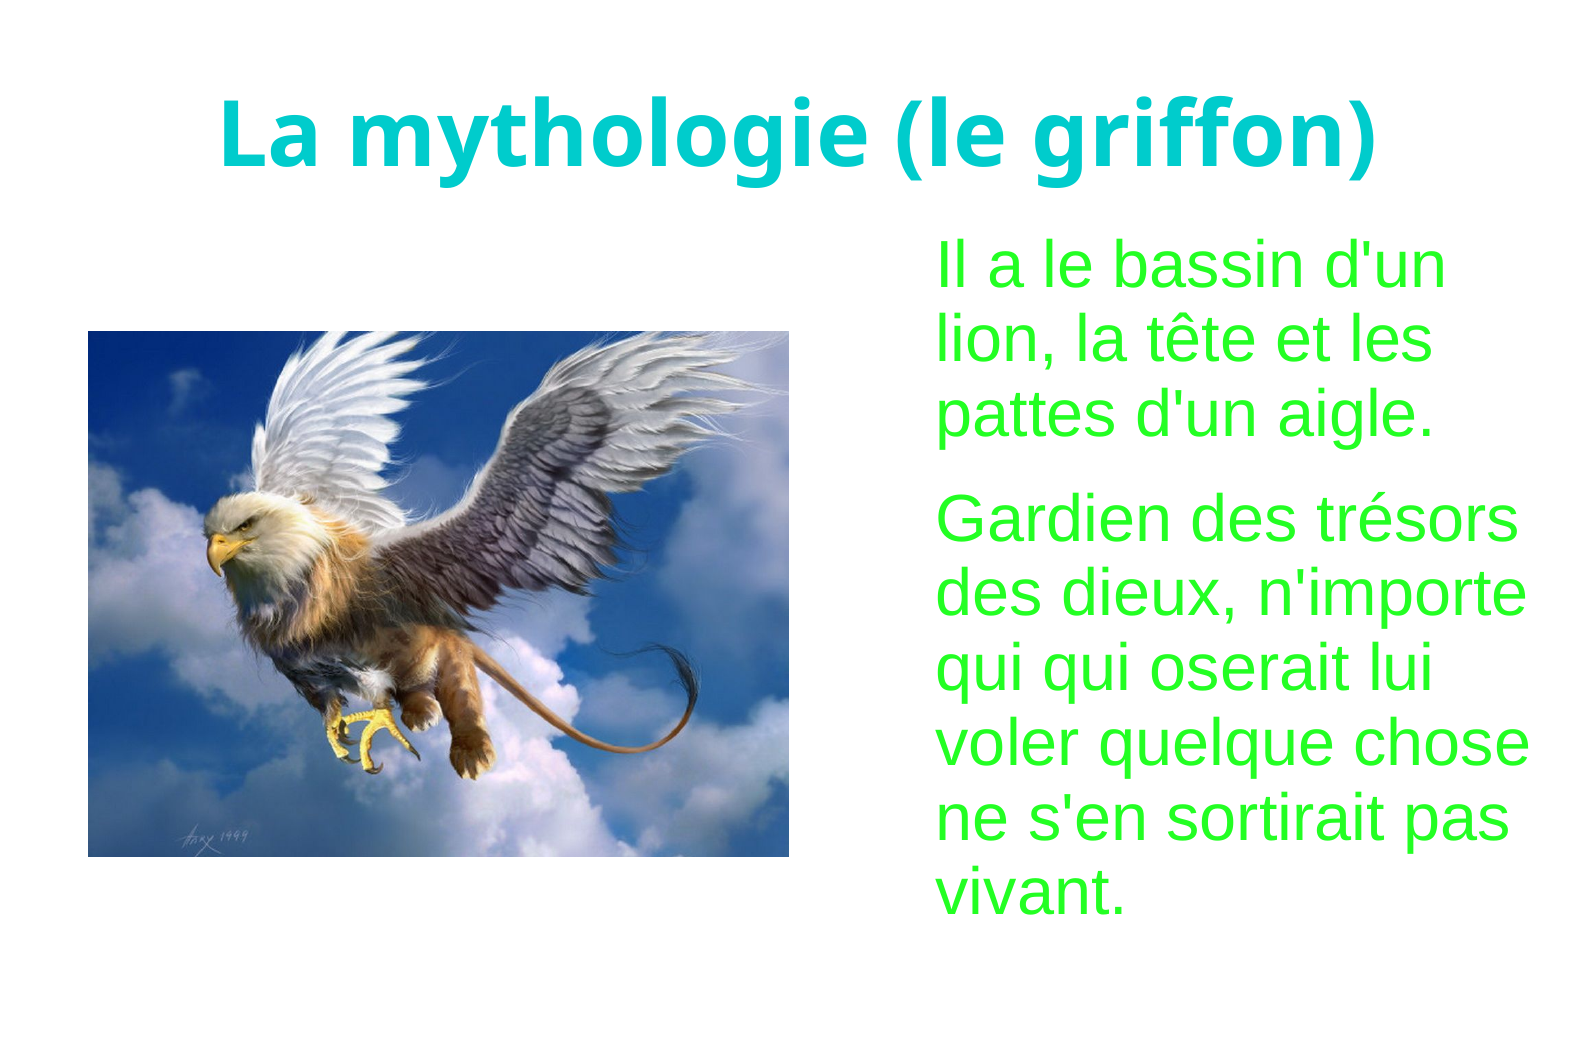

# La mythologie (le griffon)
Il a le bassin d'un lion, la tête et les pattes d'un aigle.
Gardien des trésors des dieux, n'importe qui qui oserait lui voler quelque chose ne s'en sortirait pas vivant.